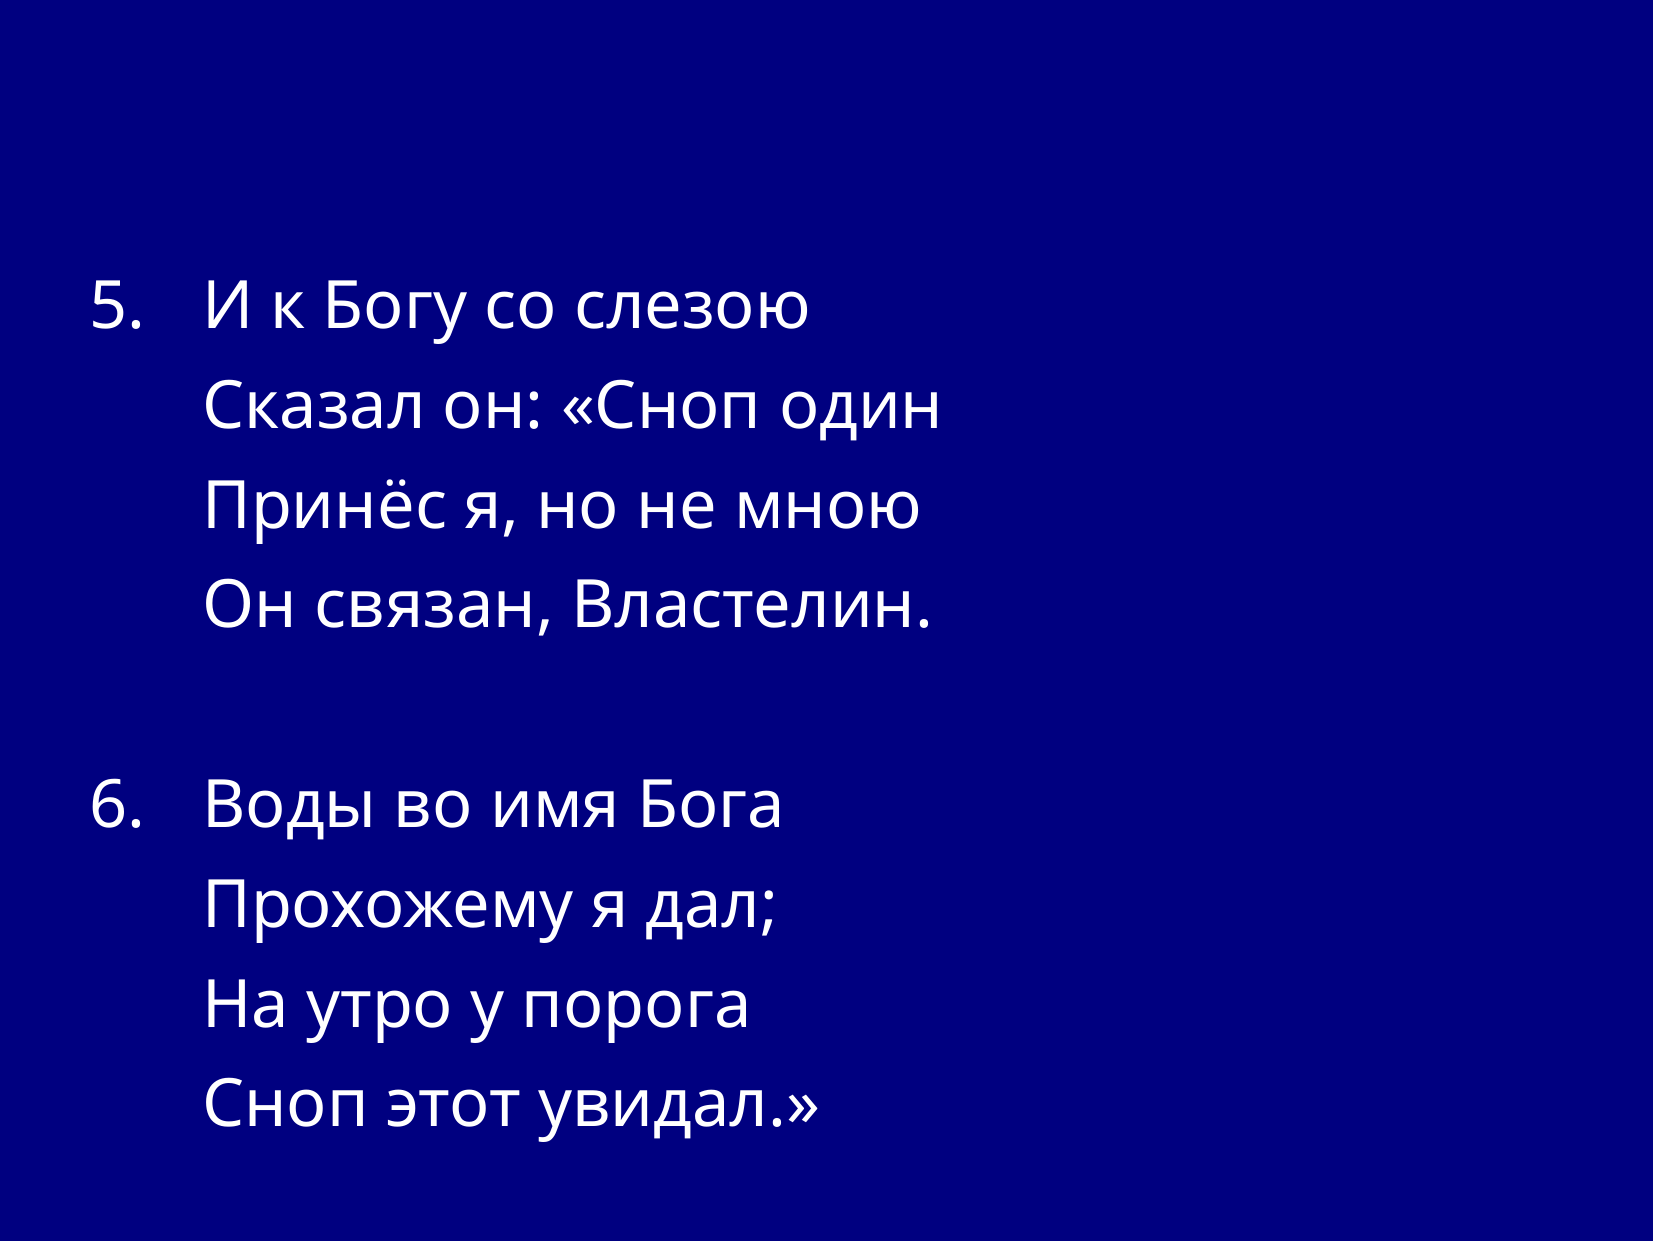

5.	И к Богу со слезою
	Сказал он: «Сноп один
	Принёс я, но не мною
	Он связан, Властелин.
6.	Воды во имя Бога
	Прохожему я дал;
	На утро у порога
	Сноп этот увидал.»